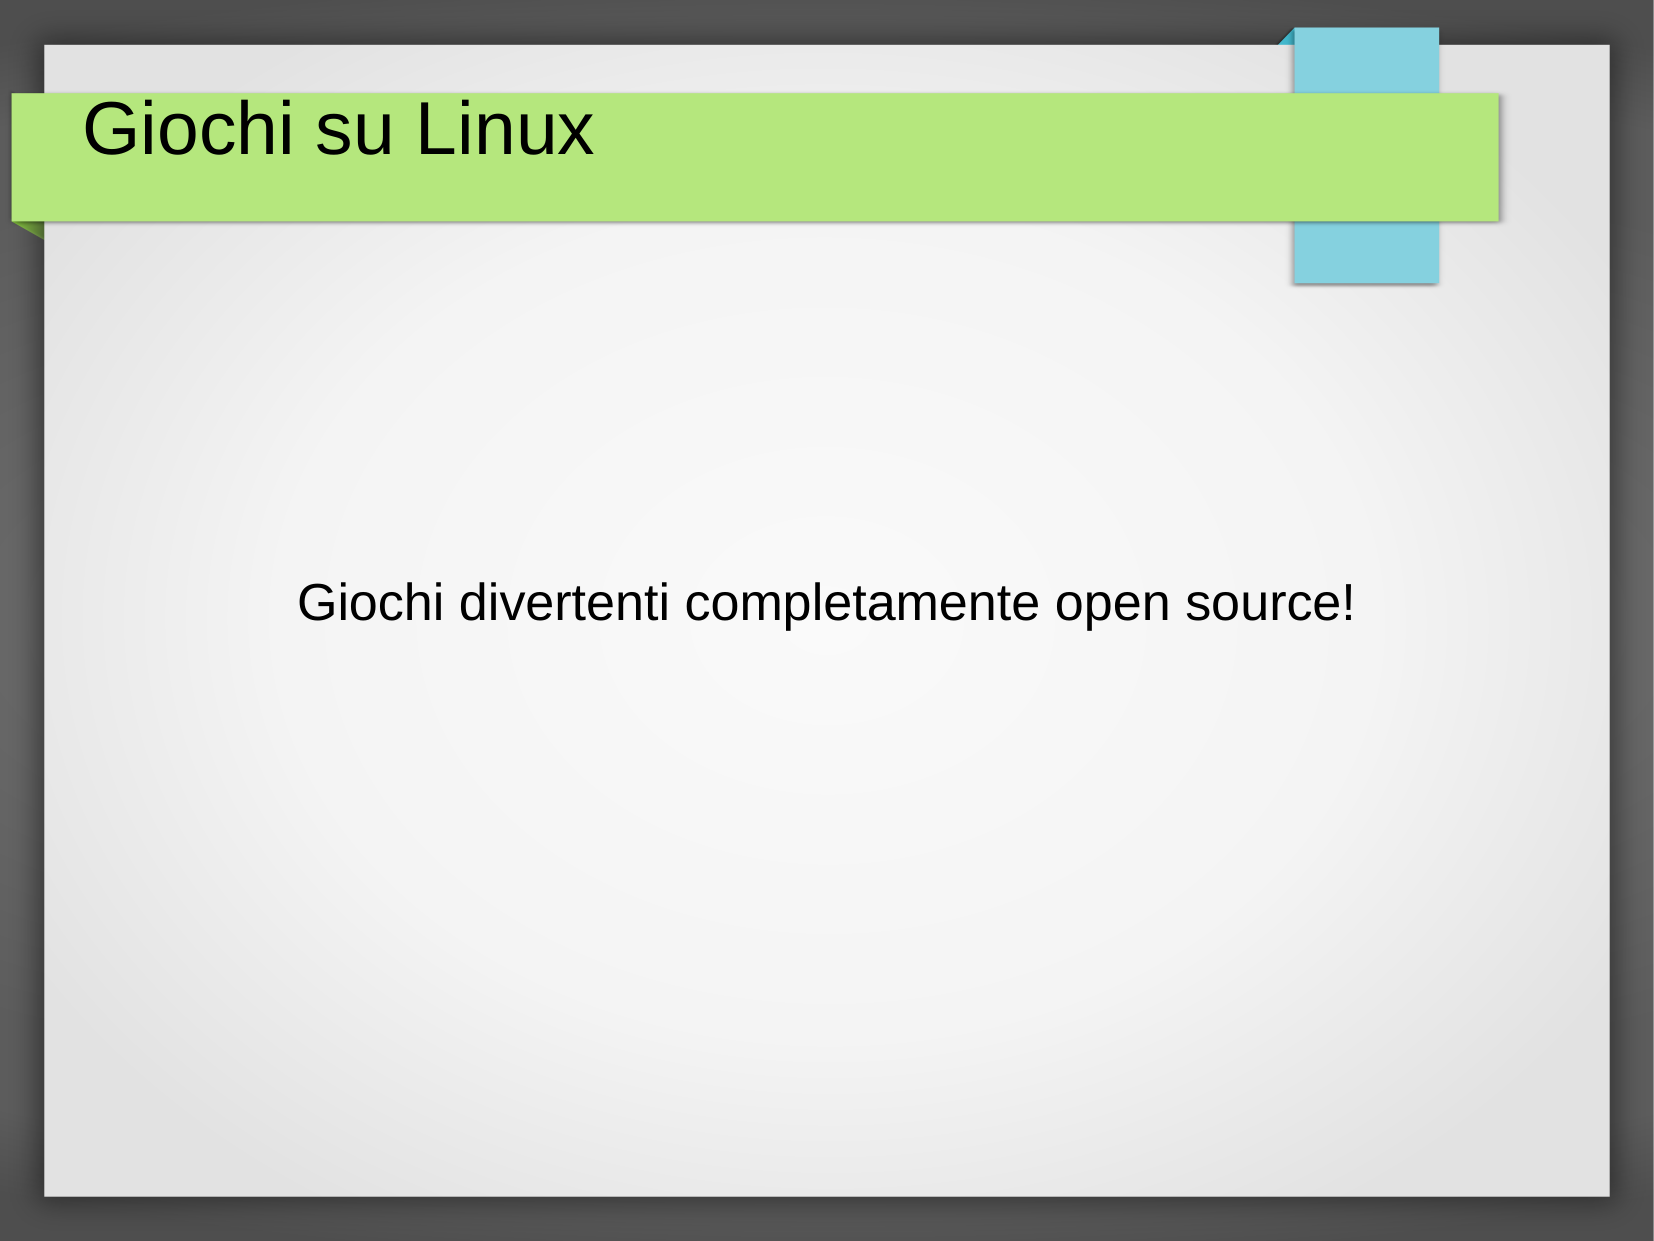

# Giochi su Linux
Giochi divertenti completamente open source!